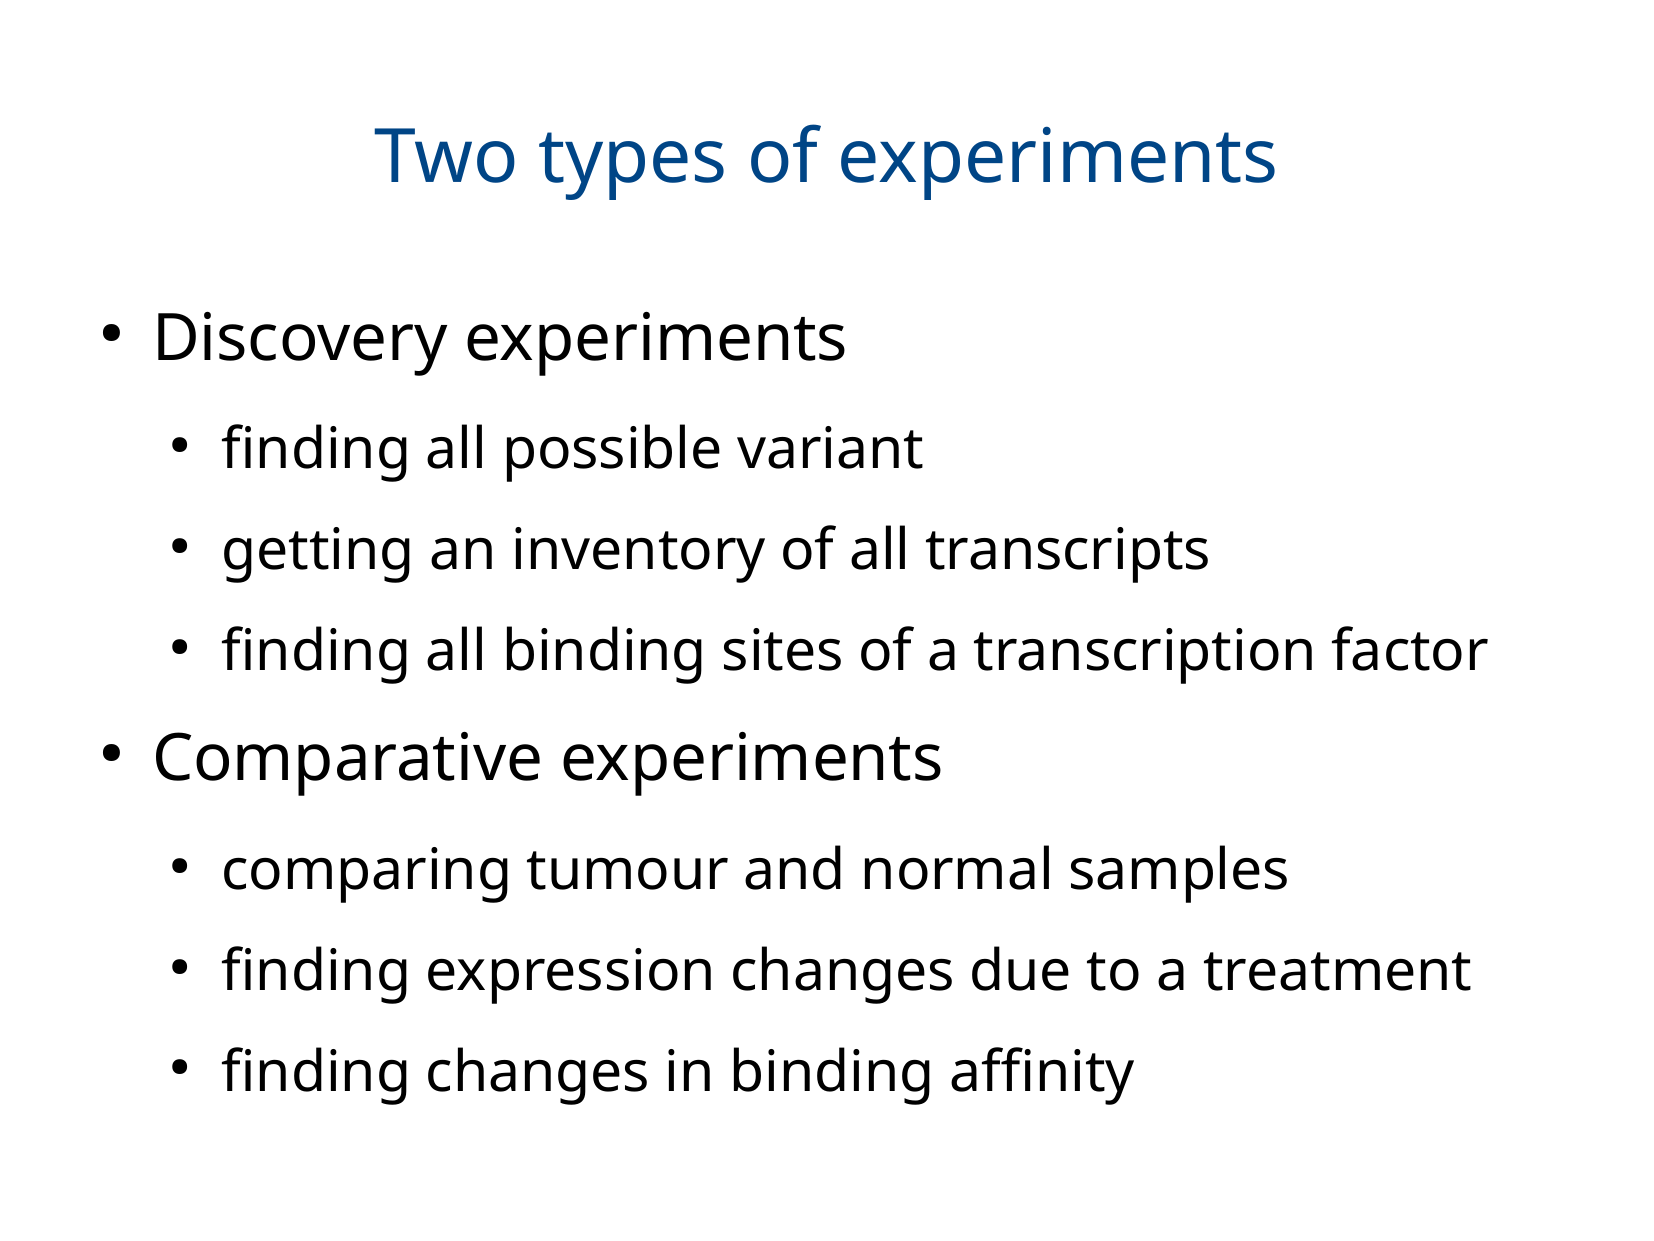

# Two types of experiments
Discovery experiments
finding all possible variant
getting an inventory of all transcripts
finding all binding sites of a transcription factor
Comparative experiments
comparing tumour and normal samples
finding expression changes due to a treatment
finding changes in binding affinity